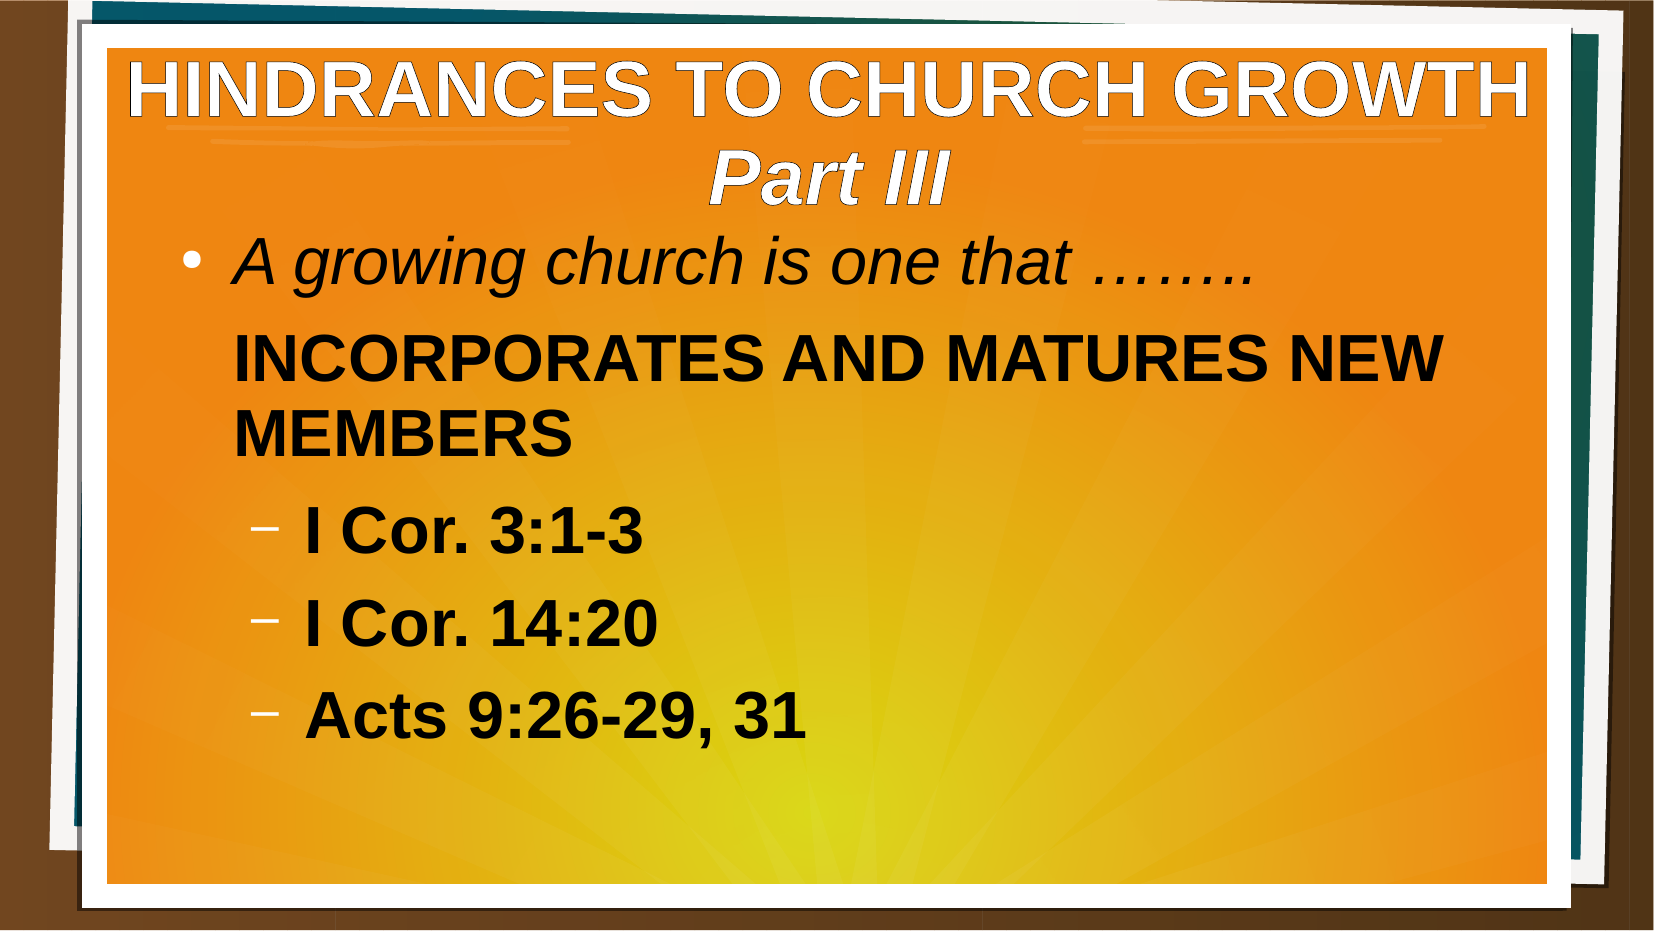

# HINDRANCES TO CHURCH GROWTH Part III
A growing church is one that ……..
INCORPORATES AND MATURES NEW MEMBERS
I Cor. 3:1-3
I Cor. 14:20
Acts 9:26-29, 31